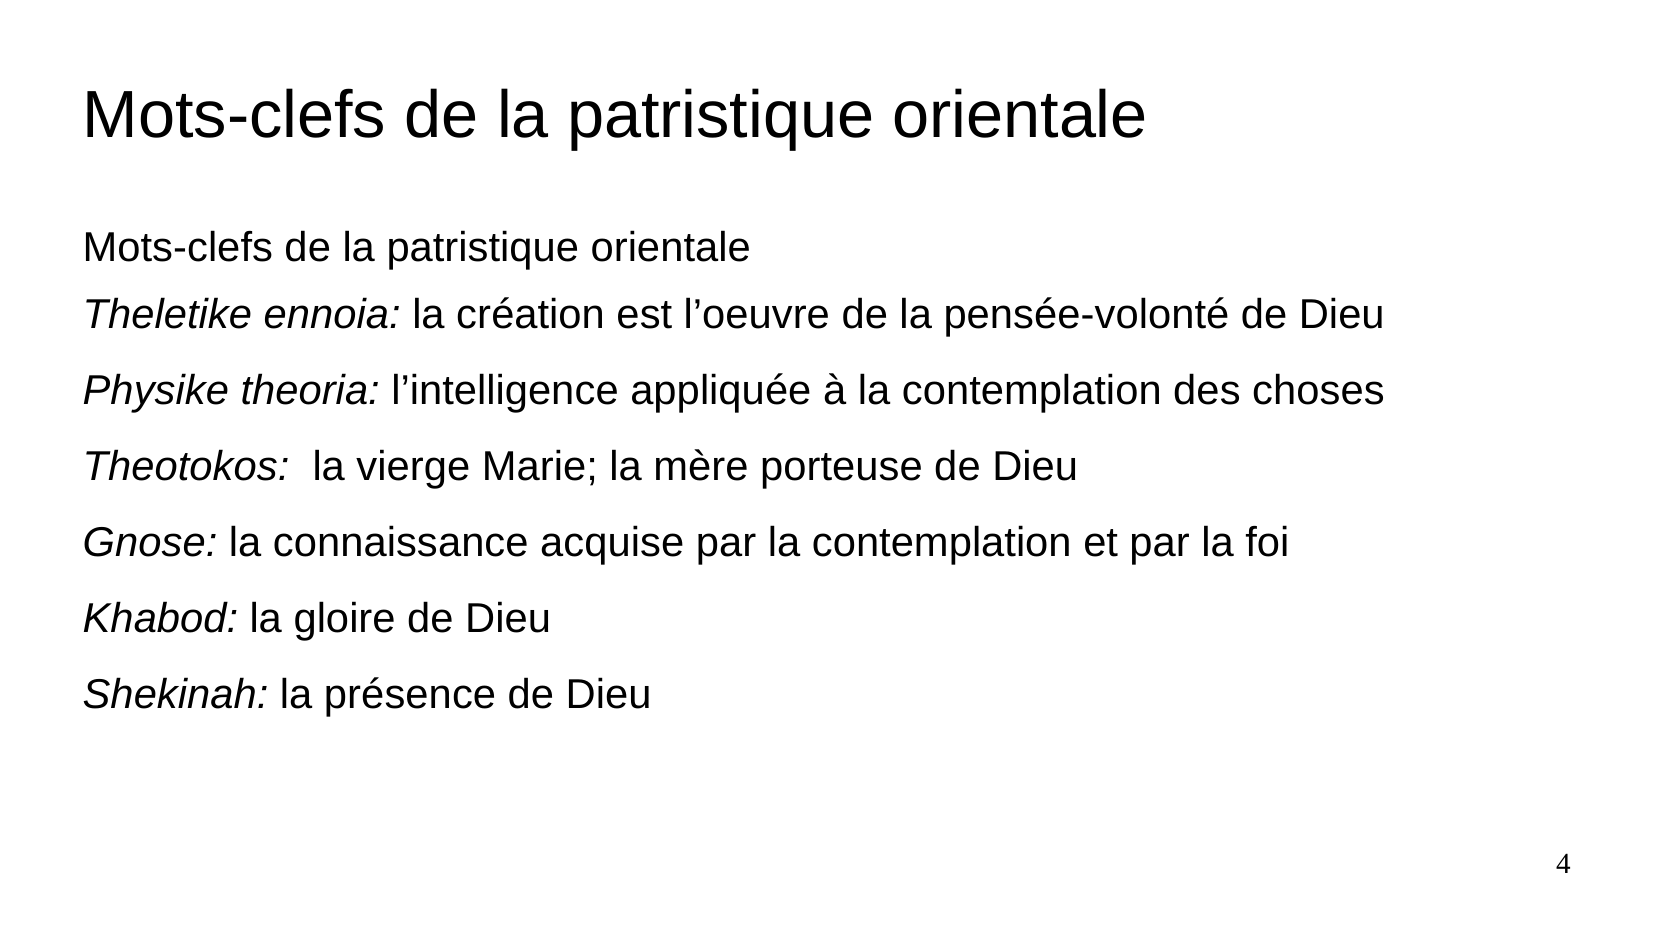

# Mots-clefs de la patristique orientale
Mots-clefs de la patristique orientale
Theletike ennoia: la création est l’oeuvre de la pensée-volonté de Dieu
Physike theoria: l’intelligence appliquée à la contemplation des choses
Theotokos: la vierge Marie; la mère porteuse de Dieu
Gnose: la connaissance acquise par la contemplation et par la foi
Khabod: la gloire de Dieu
Shekinah: la présence de Dieu
4